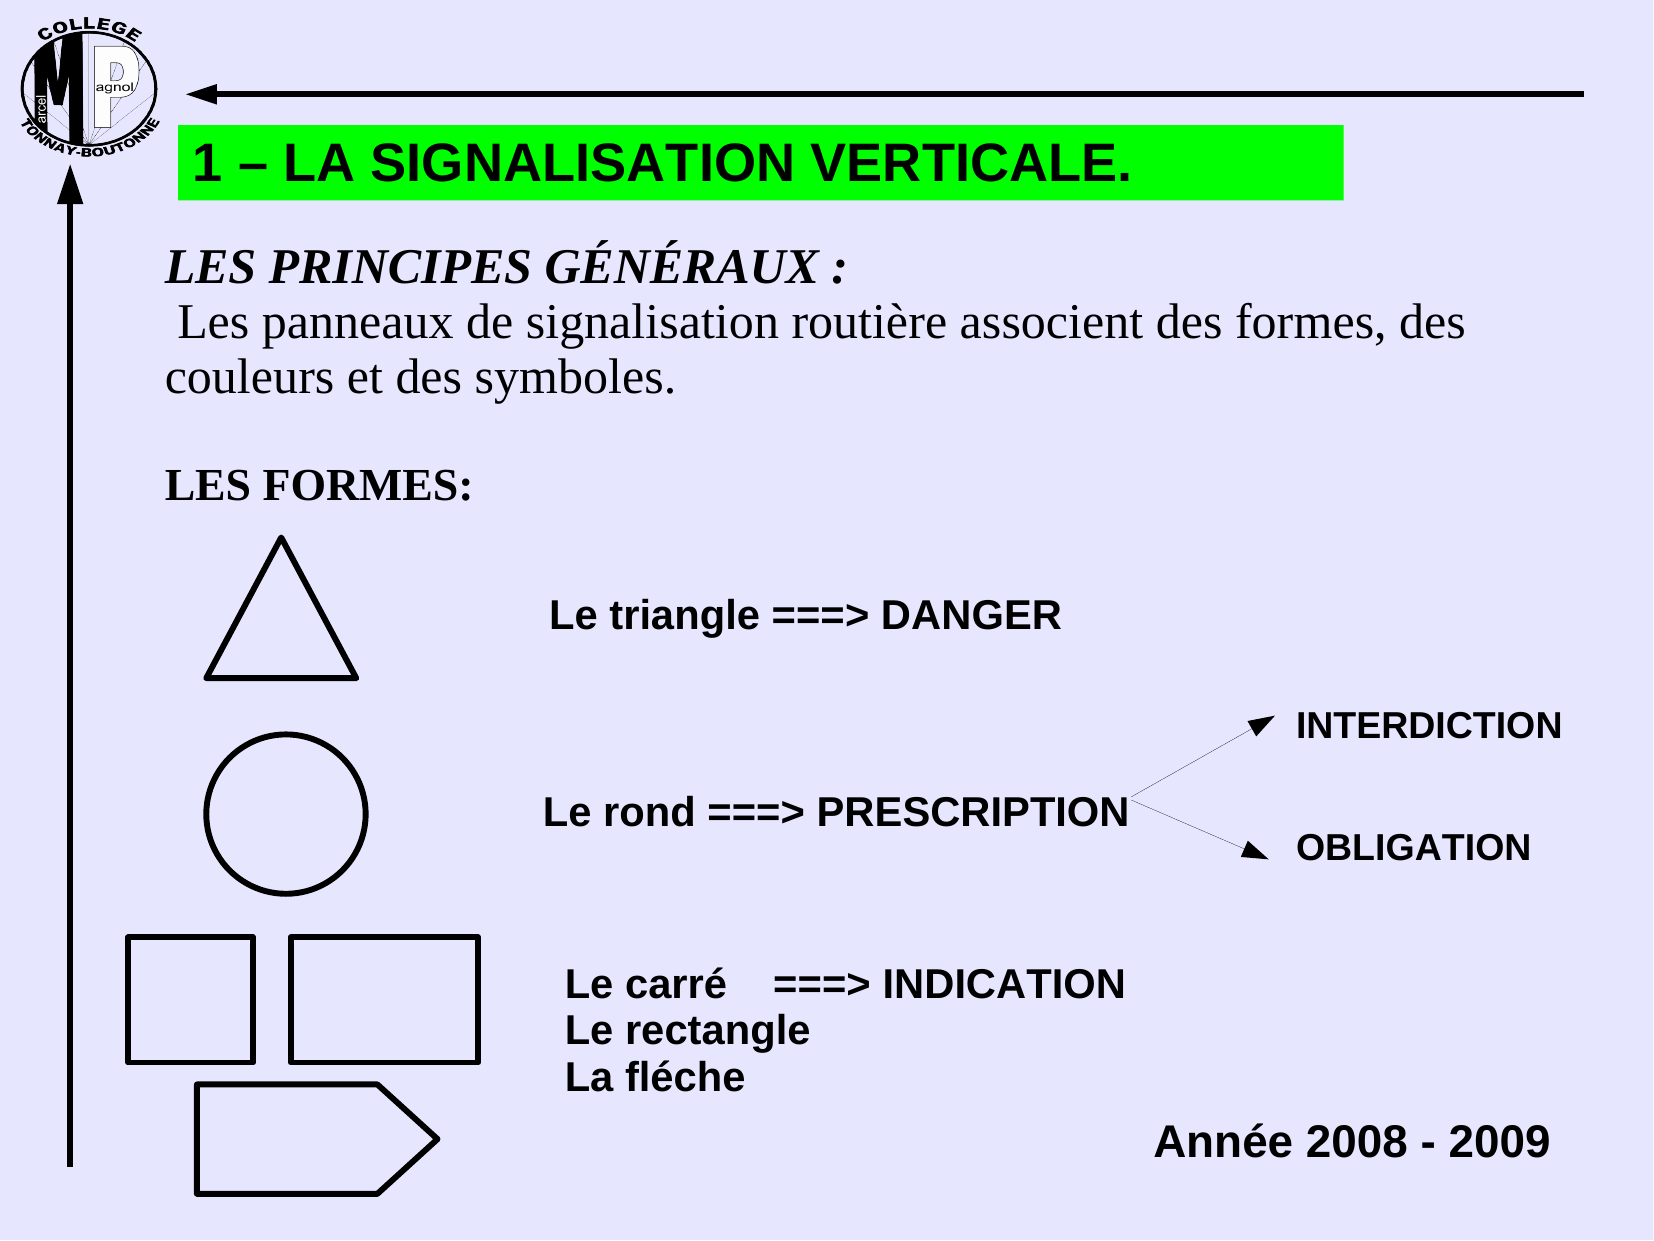

Année 2008 - 2009
1 – LA SIGNALISATION VERTICALE.
LES PRINCIPES GÉNÉRAUX :
 Les panneaux de signalisation routière associent des formes, des couleurs et des symboles.
LES FORMES:
Le triangle ===> DANGER
INTERDICTION
Le rond ===> PRESCRIPTION
OBLIGATION
Le carré ===> INDICATION
Le rectangle
La fléche